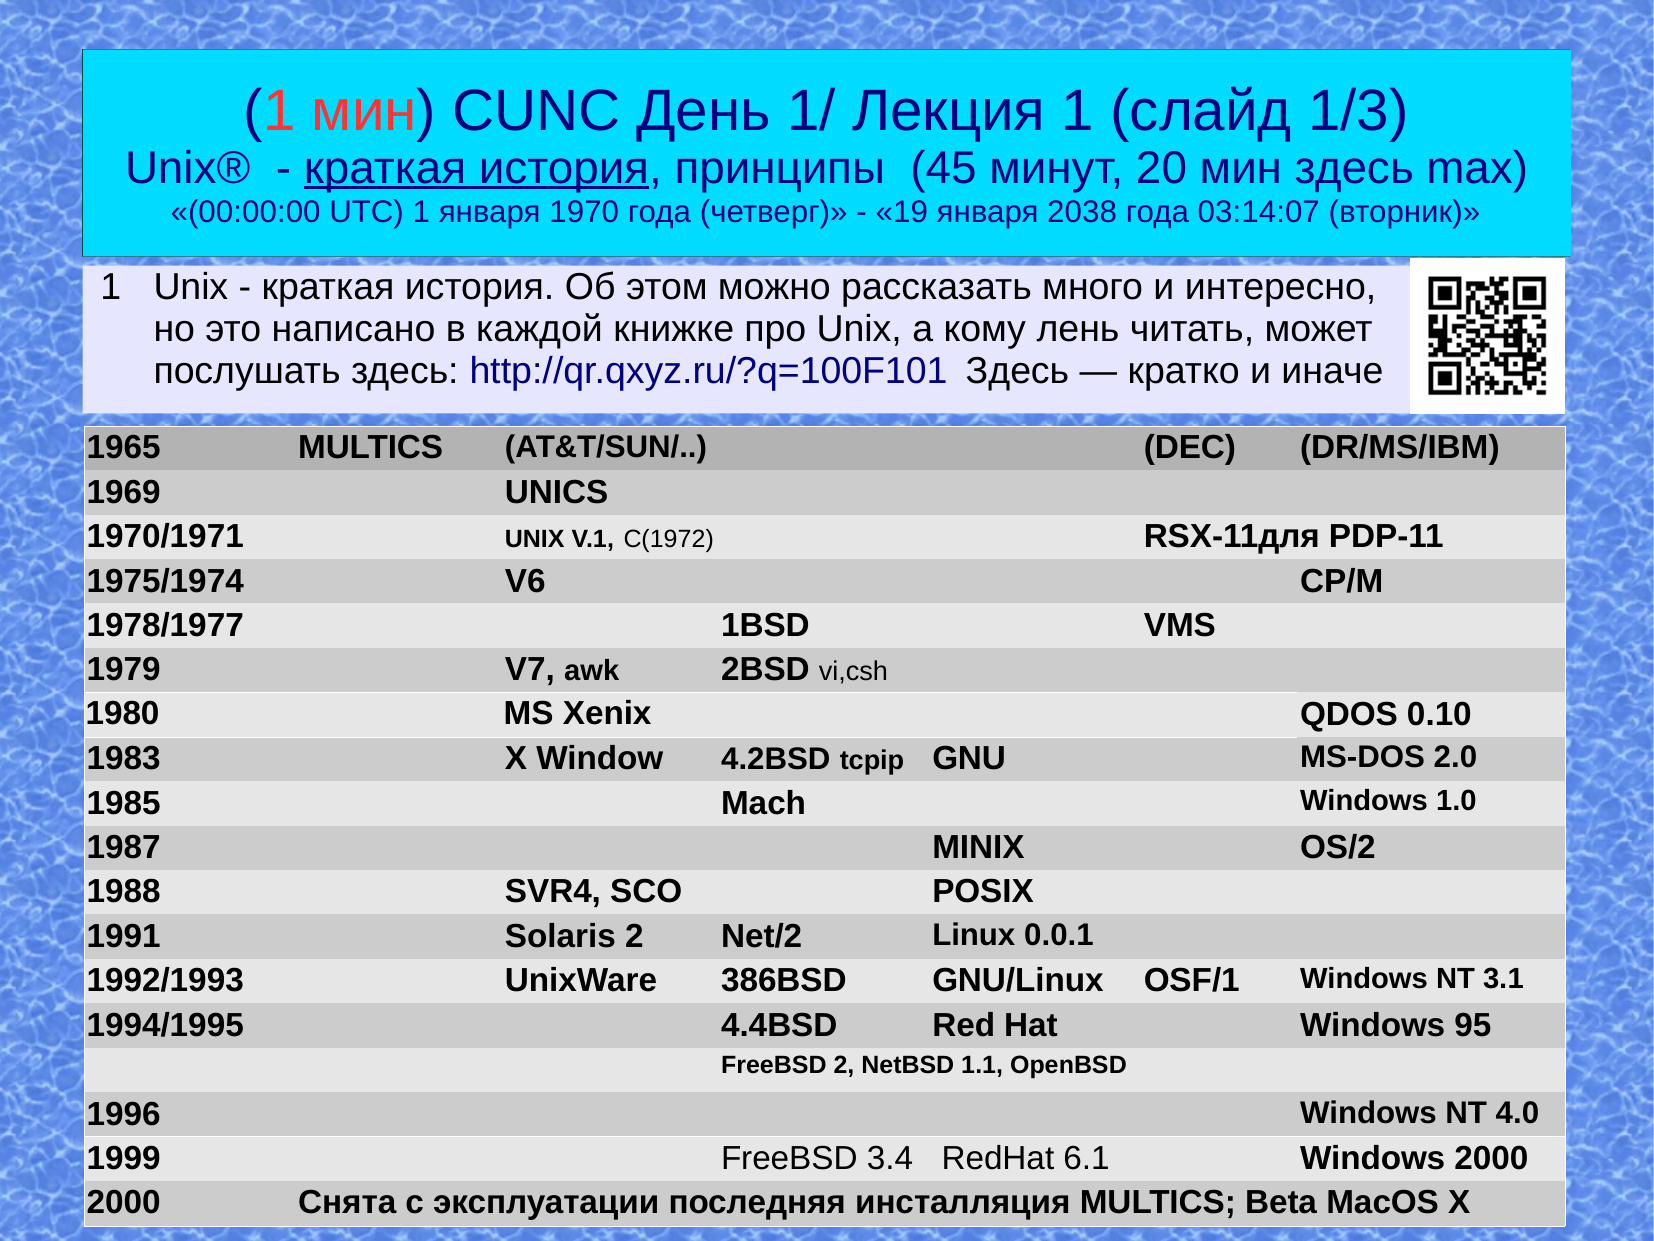

# (1 мин) CUNC День 1/ Лекция 1 (слайд 1/3) Unix® - краткая история, принципы (45 минут, 20 мин здесь max) «(00:00:00 UTC) 1 января 1970 года (четверг)» - «19 января 2038 года 03:14:07 (вторник)»
Unix - краткая история. Об этом можно рассказать много и интересно, но это написано в каждой книжке про Unix, а кому лень читать, может послушать здесь: http://qr.qxyz.ru/?q=100F101 	Здесь — кратко и иначе
| 1965 | MULTICS | (AT&T/SUN/..) | | | (DEC) | (DR/MS/IBM) |
| --- | --- | --- | --- | --- | --- | --- |
| 1969 | | UNICS | | | | |
| 1970/1971 | | UNIX V.1, C(1972) | | | RSX-11для PDP-11 | |
| 1975/1974 | | V6 | | | | CP/M |
| 1978/1977 | | | 1BSD | | VMS | |
| 1979 | | V7, awk | 2BSD vi,csh | | | |
| 1980 | | MS Xenix | | | | QDOS 0.10 |
| 1983 | | X Window | 4.2BSD tcpip | GNU | | MS-DOS 2.0 |
| 1985 | | | Mach | | | Windows 1.0 |
| 1987 | | | | MINIX | | OS/2 |
| 1988 | | SVR4, SCO | | POSIX | | |
| 1991 | | Solaris 2 | Net/2 | Linux 0.0.1 | | |
| 1992/1993 | | UnixWare | 386BSD | GNU/Linux | OSF/1 | Windows NT 3.1 |
| 1994/1995 | | | 4.4BSD | Red Hat | | Windows 95 |
| | | | FreeBSD 2, NetBSD 1.1, OpenBSD | | | |
| 1996 | | | | | | Windows NT 4.0 |
| 1999 | | | FreeBSD 3.4 | RedHat 6.1 | | Windows 2000 |
| 2000 | Снята с эксплуатации последняя инсталляция MULTICS; Beta MacOS X | | | | | |